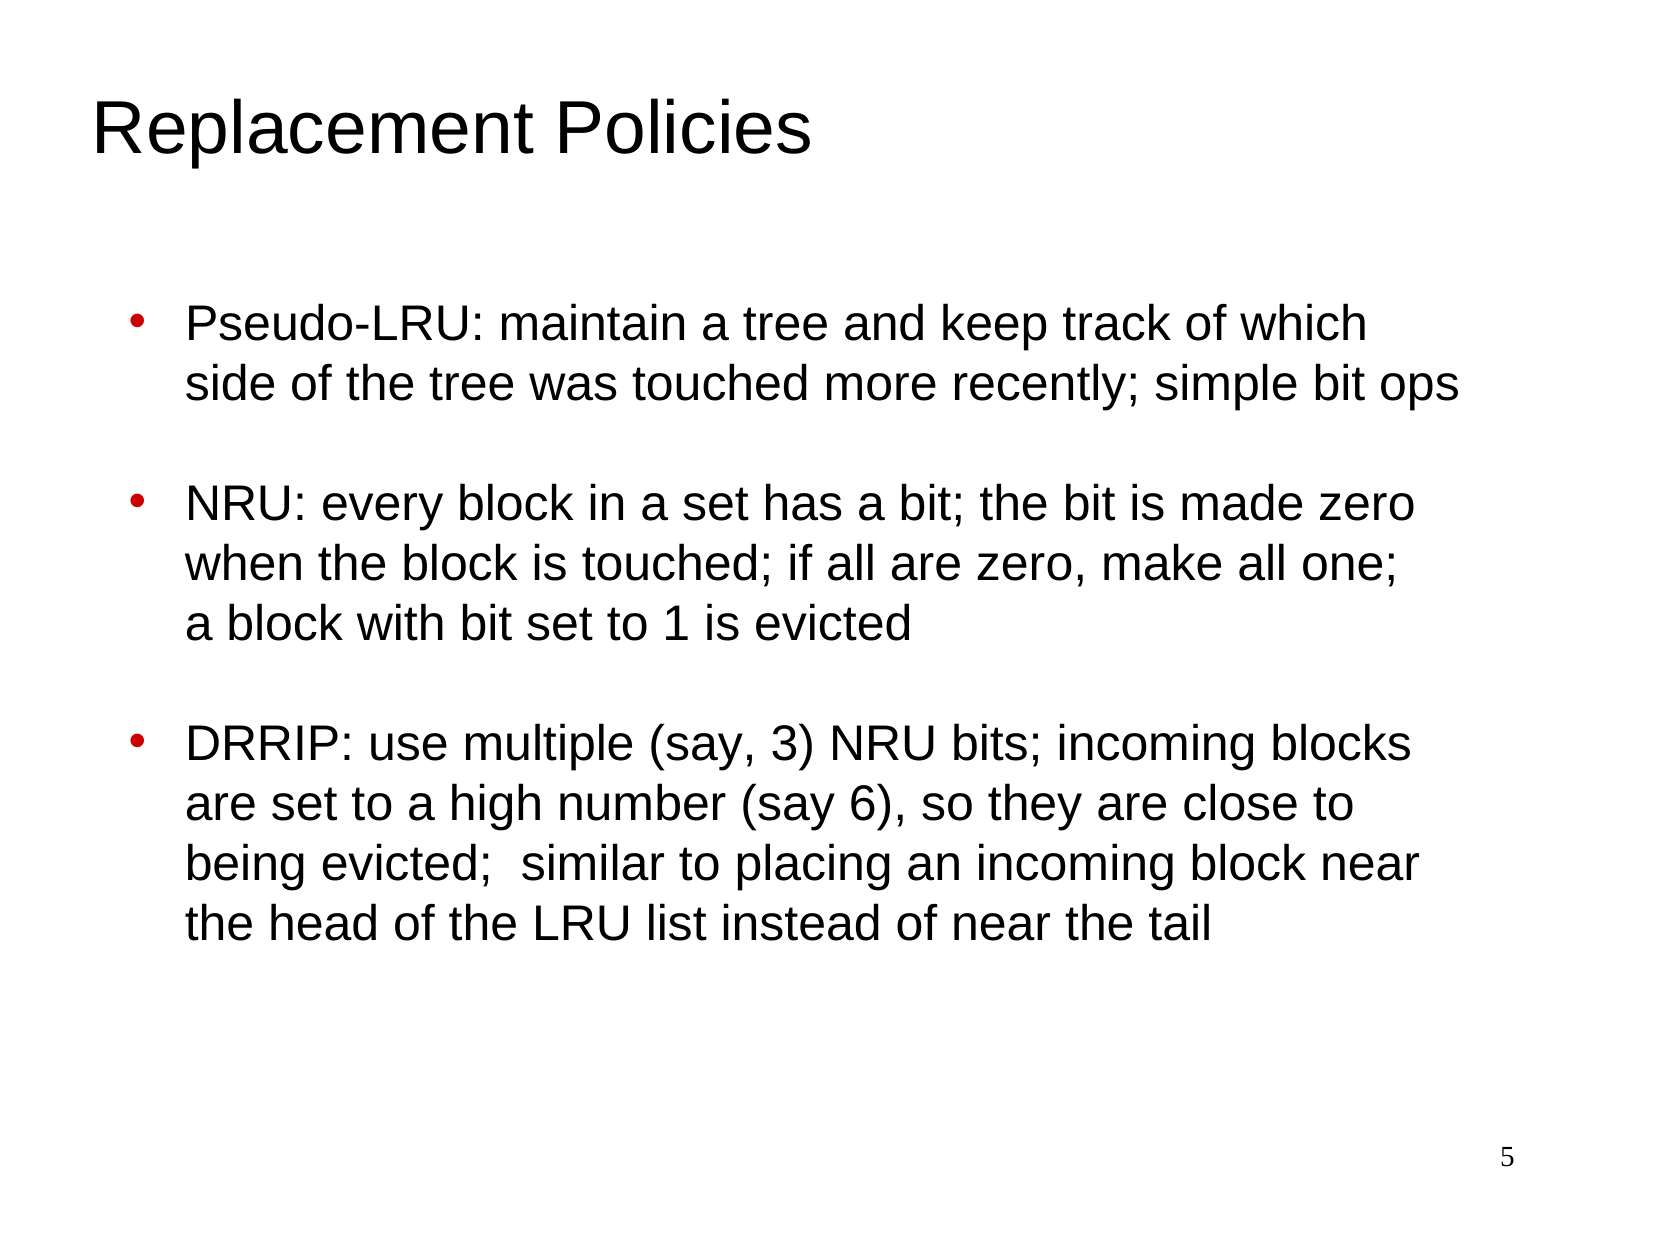

Replacement Policies
Pseudo-LRU: maintain a tree and keep track of which
 side of the tree was touched more recently; simple bit ops
NRU: every block in a set has a bit; the bit is made zero
 when the block is touched; if all are zero, make all one;
 a block with bit set to 1 is evicted
DRRIP: use multiple (say, 3) NRU bits; incoming blocks
 are set to a high number (say 6), so they are close to
 being evicted; similar to placing an incoming block near
 the head of the LRU list instead of near the tail